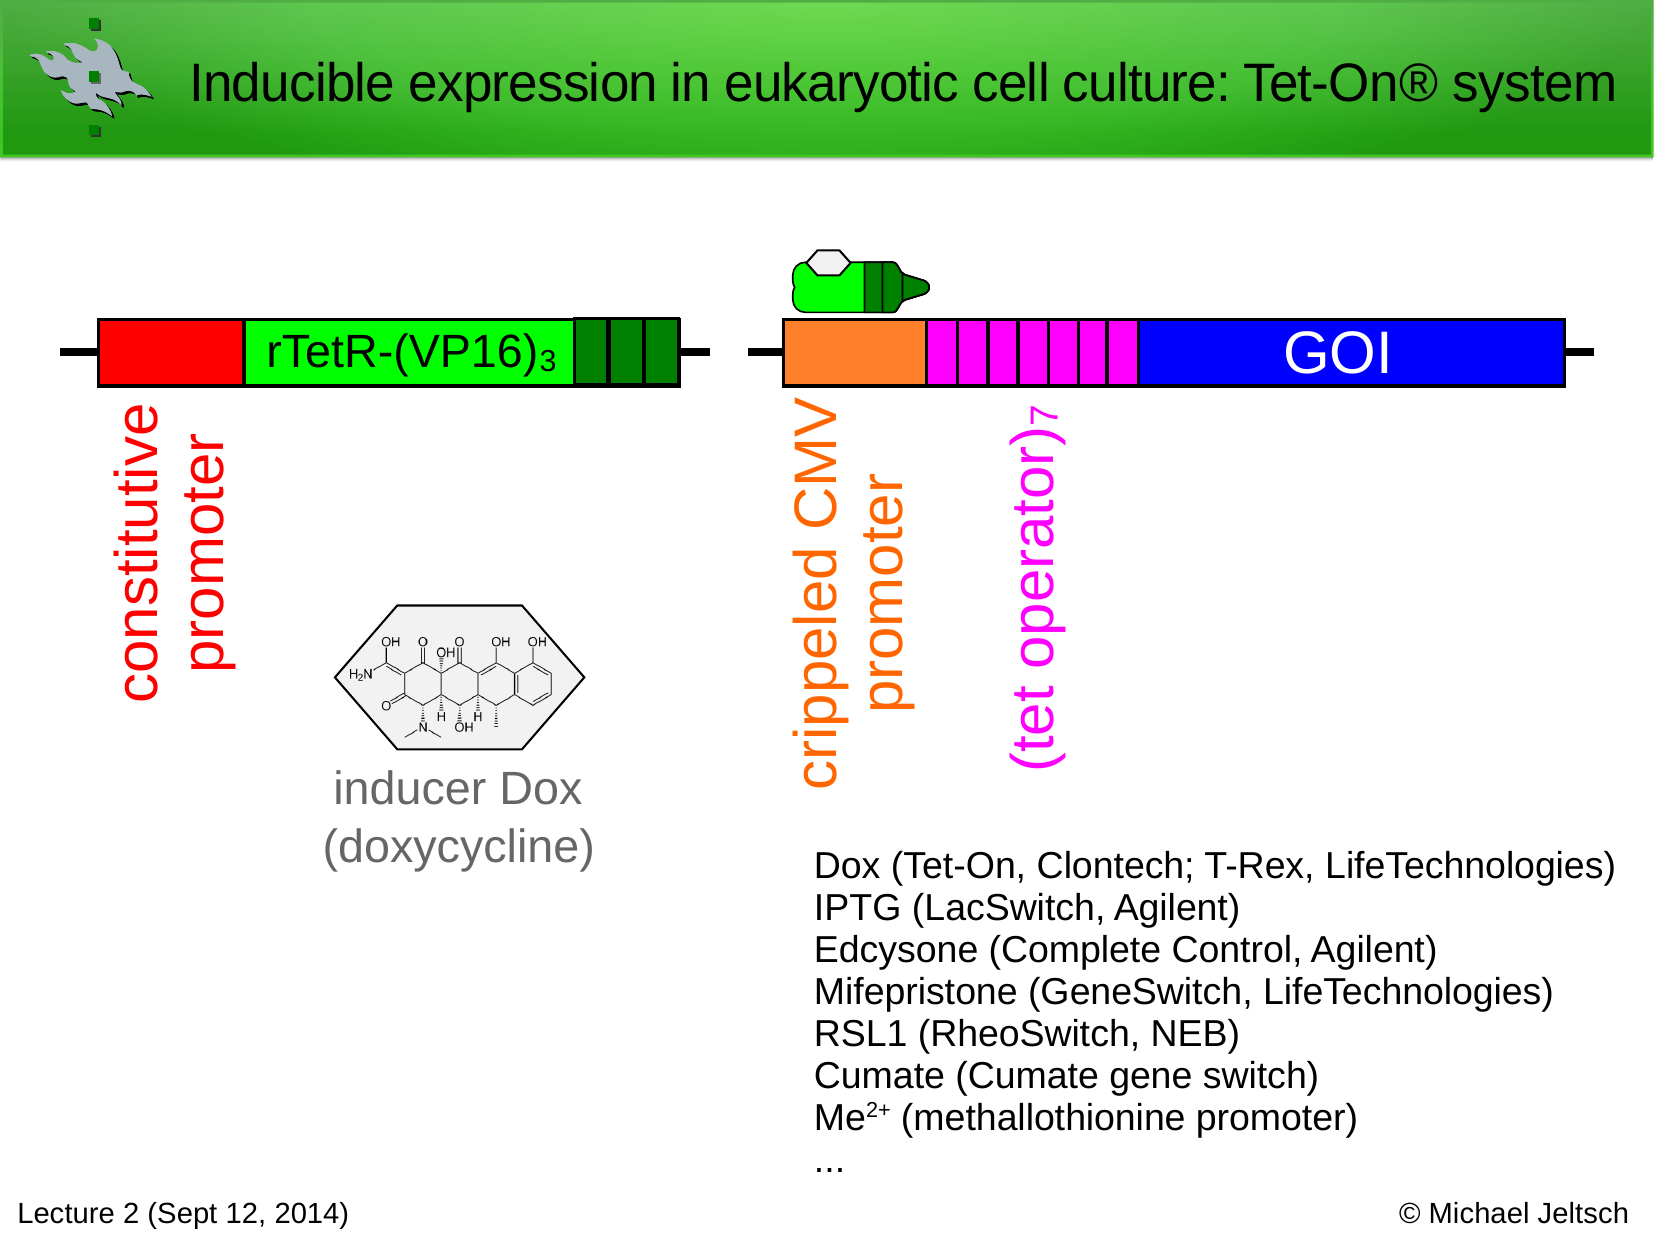

# Inducible expression in eukaryotic cell culture: Tet-On® system
Dox (Tet-On, Clontech; T-Rex, LifeTechnologies)
IPTG (LacSwitch, Agilent)
Edcysone (Complete Control, Agilent)
Mifepristone (GeneSwitch, LifeTechnologies)
RSL1 (RheoSwitch, NEB)
Cumate (Cumate gene switch)
Me2+ (methallothionine promoter)
...